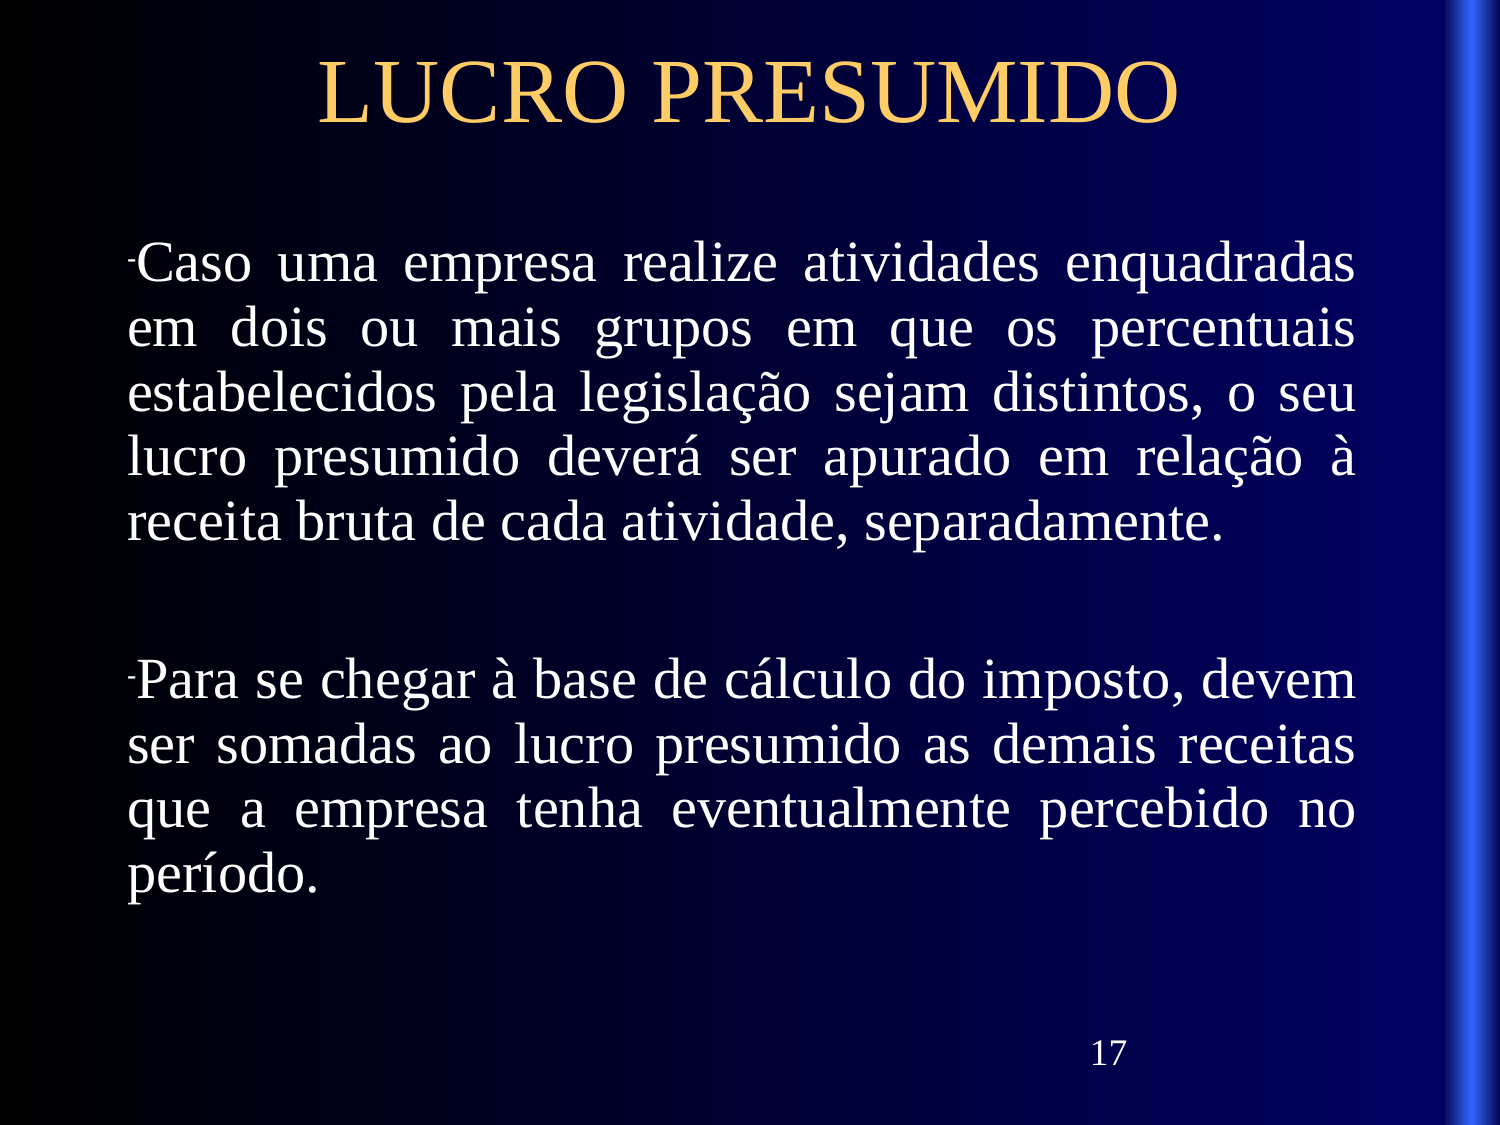

# LUCRO PRESUMIDO
Caso uma empresa realize atividades enquadradas em dois ou mais grupos em que os percentuais estabelecidos pela legislação sejam distintos, o seu lucro presumido deverá ser apurado em relação à receita bruta de cada atividade, separadamente.
Para se chegar à base de cálculo do imposto, devem ser somadas ao lucro presumido as demais receitas que a empresa tenha eventualmente percebido no período.